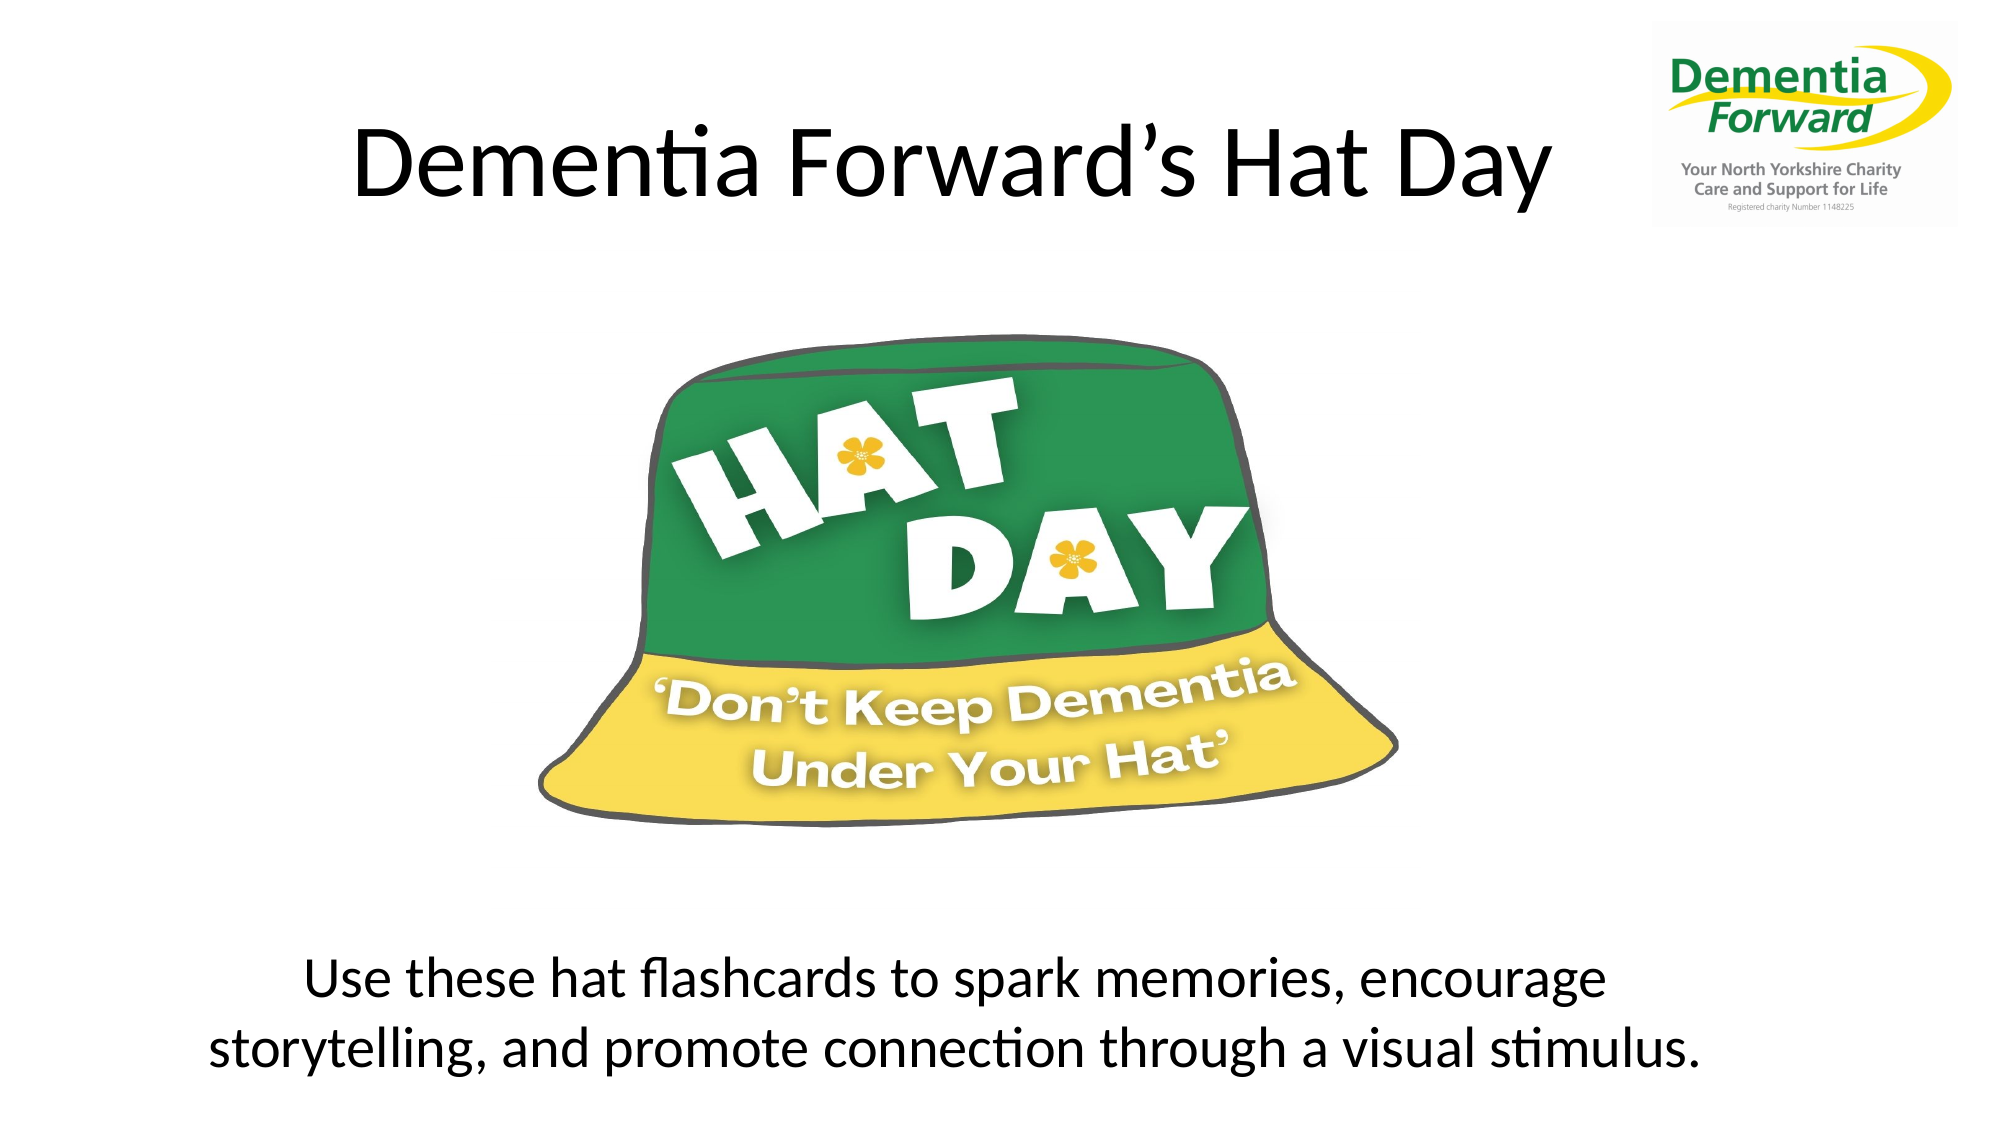

Dementia Forward’s Hat Day
Use these hat flashcards to spark memories, encourage storytelling, and promote connection through a visual stimulus.